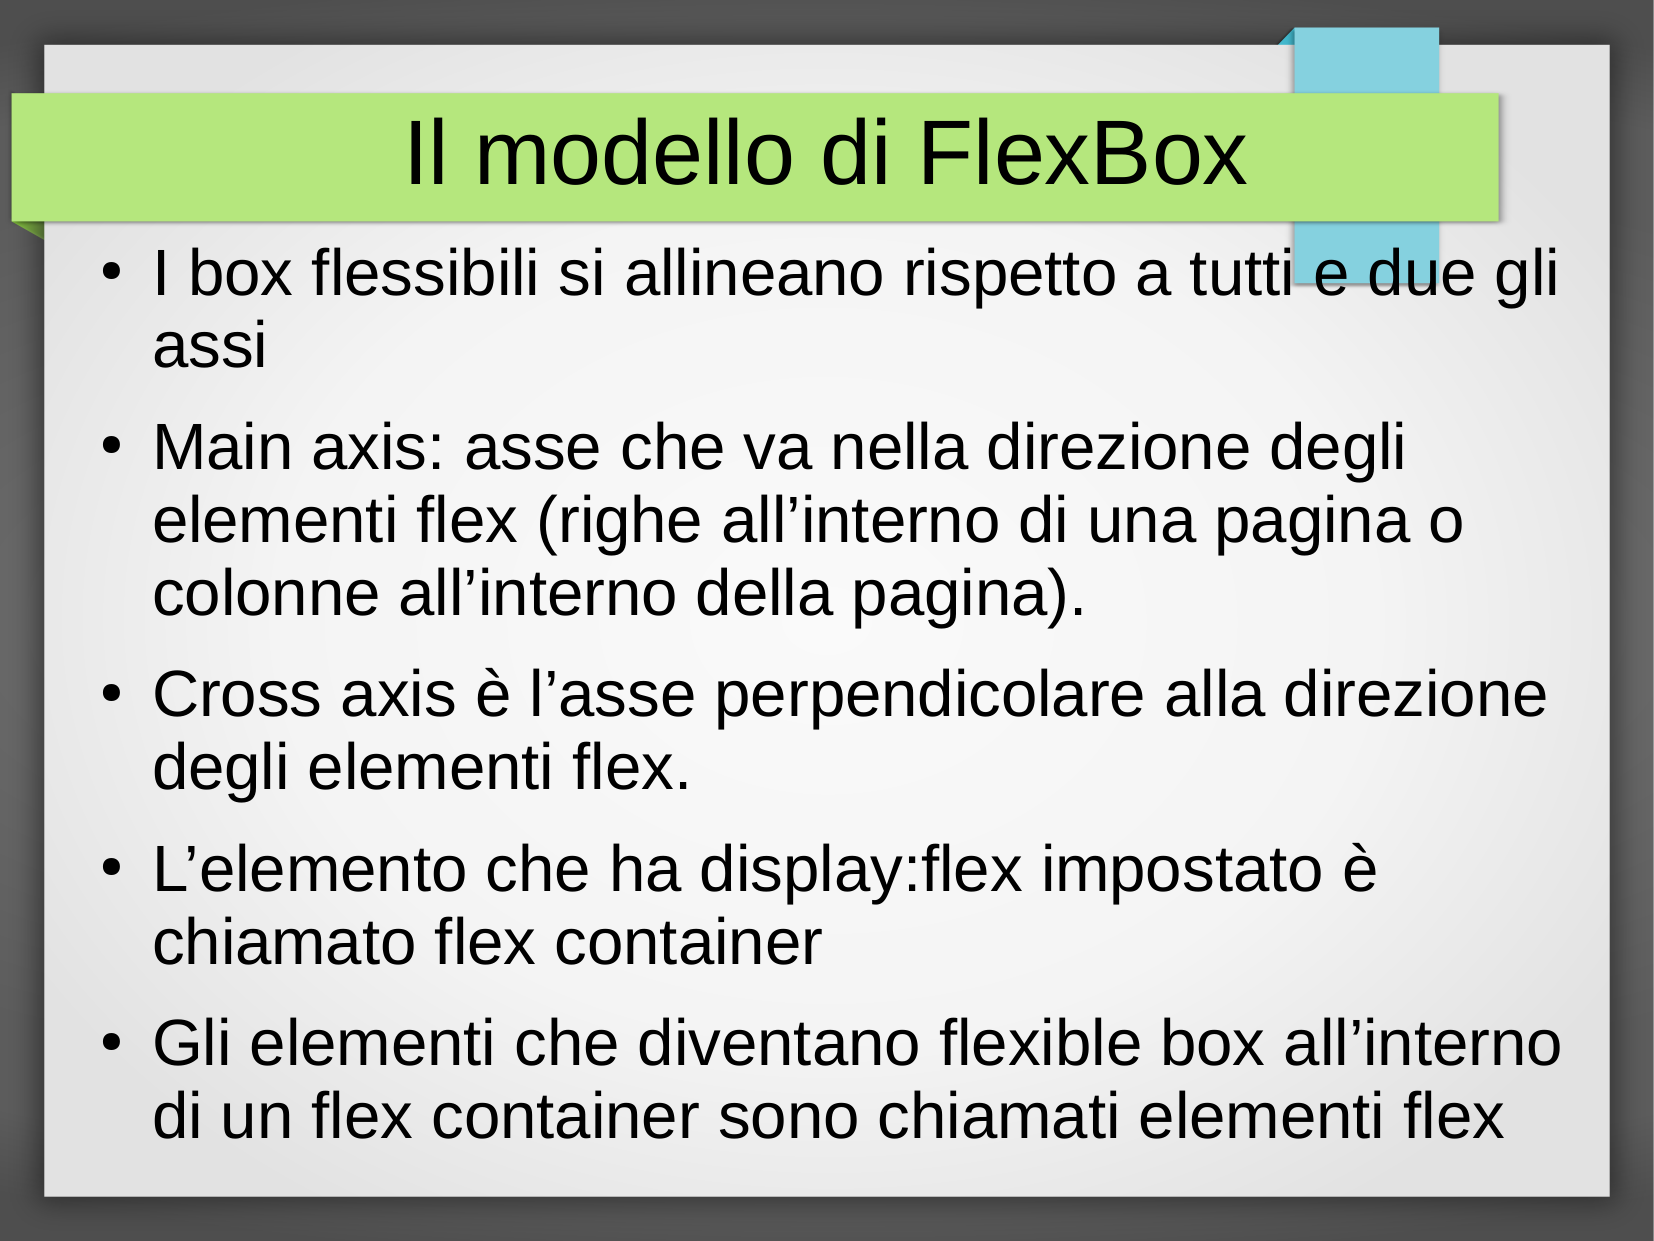

# Il modello di FlexBox
I box flessibili si allineano rispetto a tutti e due gli assi
Main axis: asse che va nella direzione degli elementi flex (righe all’interno di una pagina o colonne all’interno della pagina).
Cross axis è l’asse perpendicolare alla direzione degli elementi flex.
L’elemento che ha display:flex impostato è chiamato flex container
Gli elementi che diventano flexible box all’interno di un flex container sono chiamati elementi flex